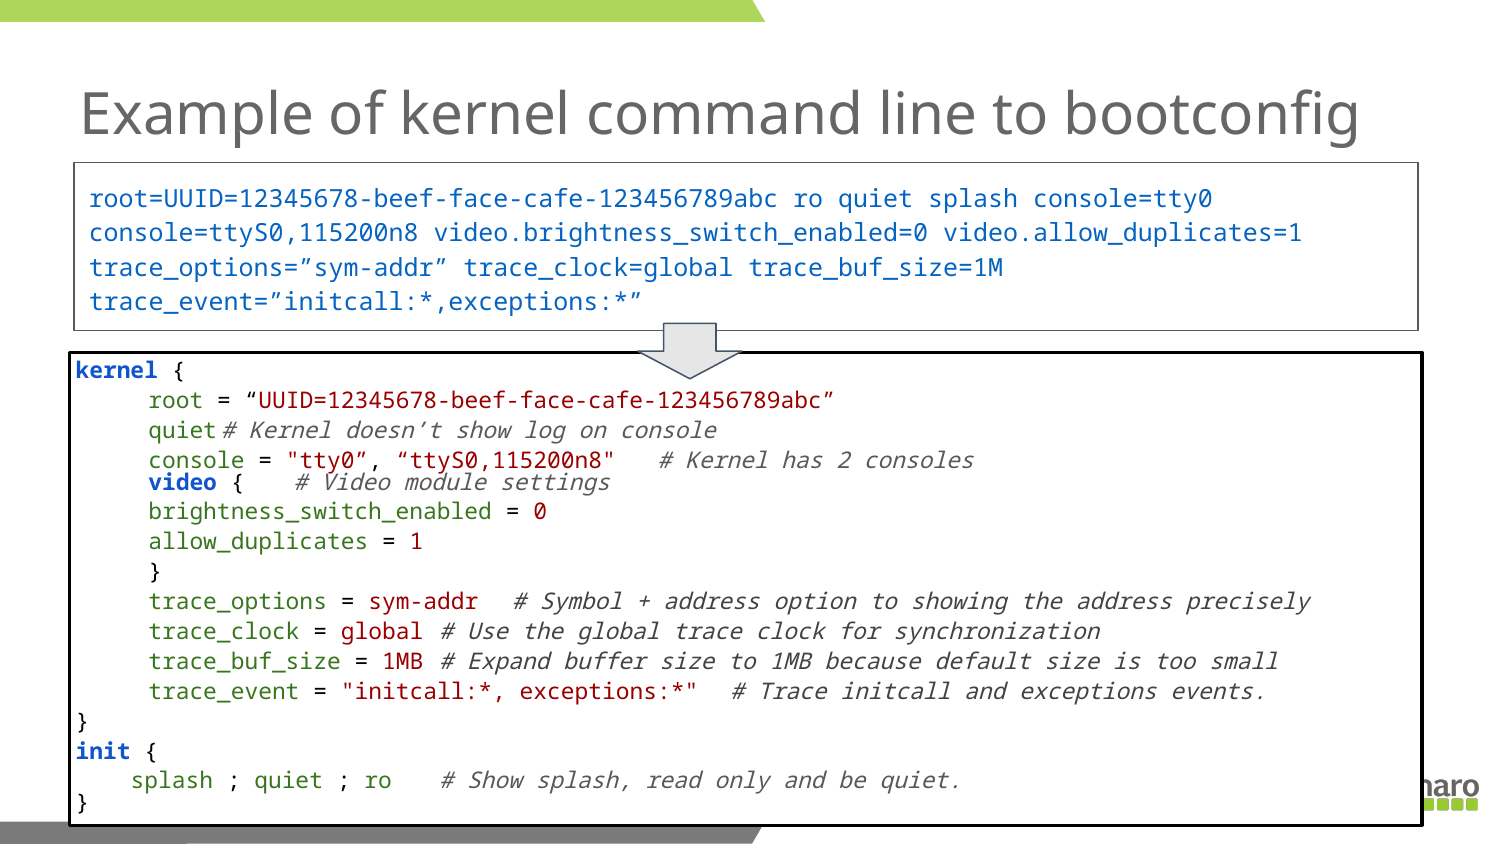

# Example of kernel command line to bootconfig
root=UUID=12345678-beef-face-cafe-123456789abc ro quiet splash console=tty0 console=ttyS0,115200n8 video.brightness_switch_enabled=0 video.allow_duplicates=1 trace_options=”sym-addr” trace_clock=global trace_buf_size=1M trace_event=”initcall:*,exceptions:*”
kernel {
root = “UUID=12345678-beef-face-cafe-123456789abc”
quiet							# Kernel doesn’t show log on console
console = "tty0”, “ttyS0,115200n8"		# Kernel has 2 consoles
	video {						# Video module settings
		brightness_switch_enabled = 0
		allow_duplicates = 1
}
trace_options = sym-addr	# Symbol + address option to showing the address precisely
trace_clock = global		# Use the global trace clock for synchronization
trace_buf_size = 1MB		# Expand buffer size to 1MB because default size is too small
trace_event = "initcall:*, exceptions:*"		# Trace initcall and exceptions events.
}
init {
 splash ; quiet ; ro		# Show splash, read only and be quiet.
}